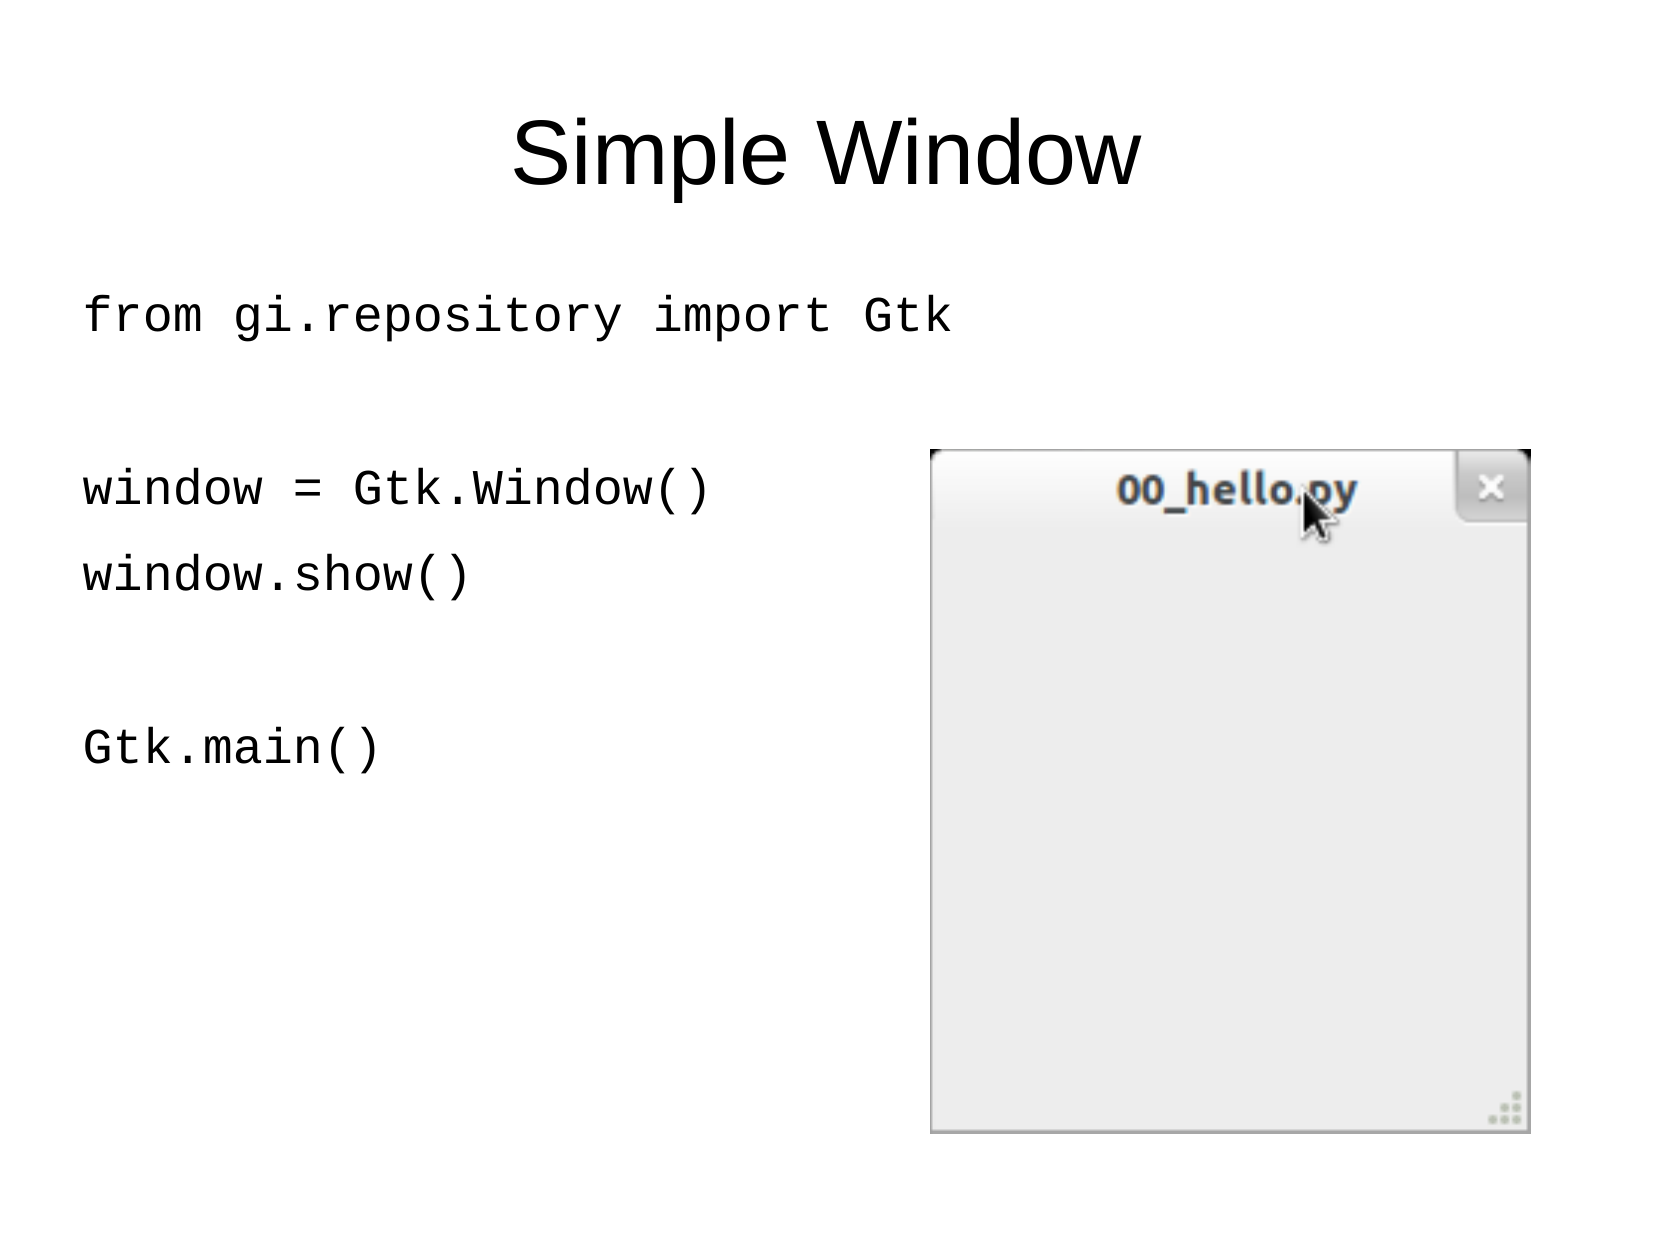

# Simple Window
from gi.repository import Gtk
window = Gtk.Window()
window.show()
Gtk.main()